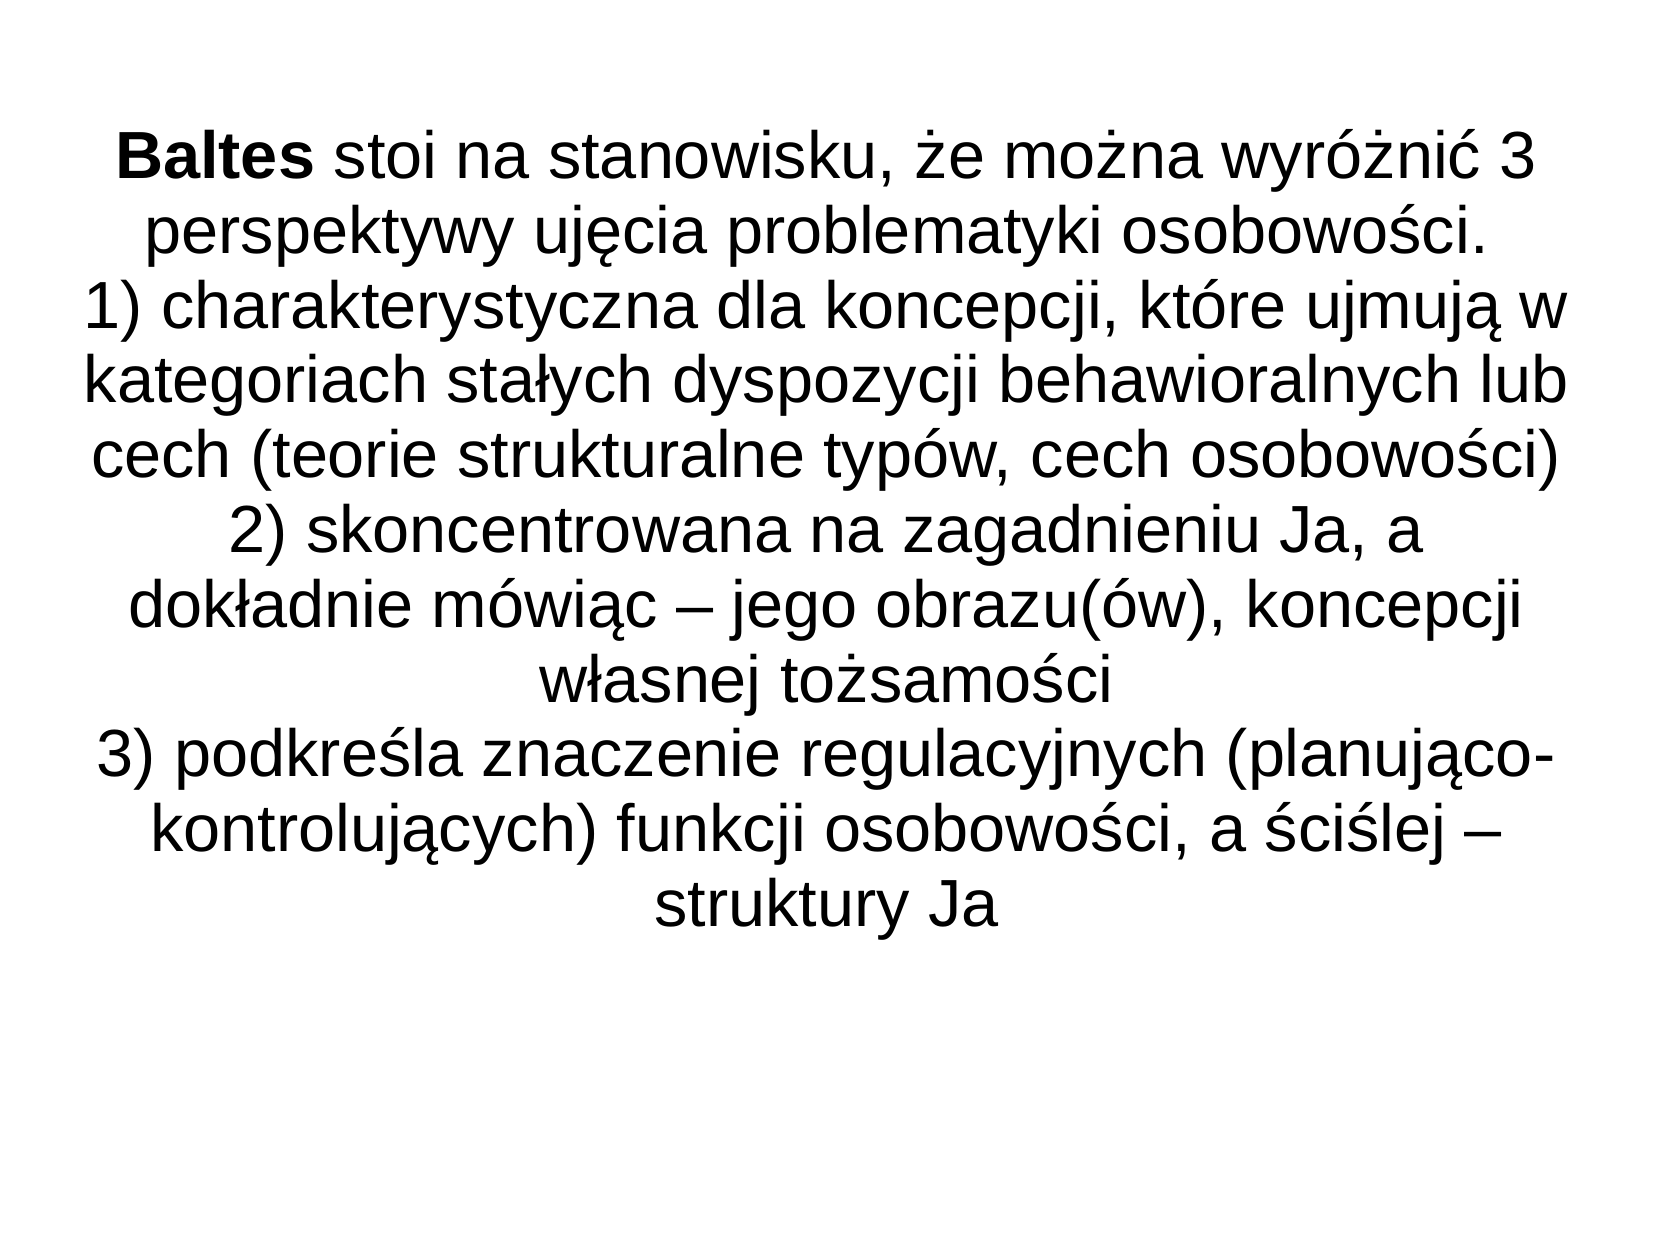

# Baltes stoi na stanowisku, że można wyróżnić 3 perspektywy ujęcia problematyki osobowości.
1) charakterystyczna dla koncepcji, które ujmują w kategoriach stałych dyspozycji behawioralnych lub cech (teorie strukturalne typów, cech osobowości)
2) skoncentrowana na zagadnieniu Ja, a dokładnie mówiąc – jego obrazu(ów), koncepcji własnej tożsamości
3) podkreśla znaczenie regulacyjnych (planująco-kontrolujących) funkcji osobowości, a ściślej – struktury Ja